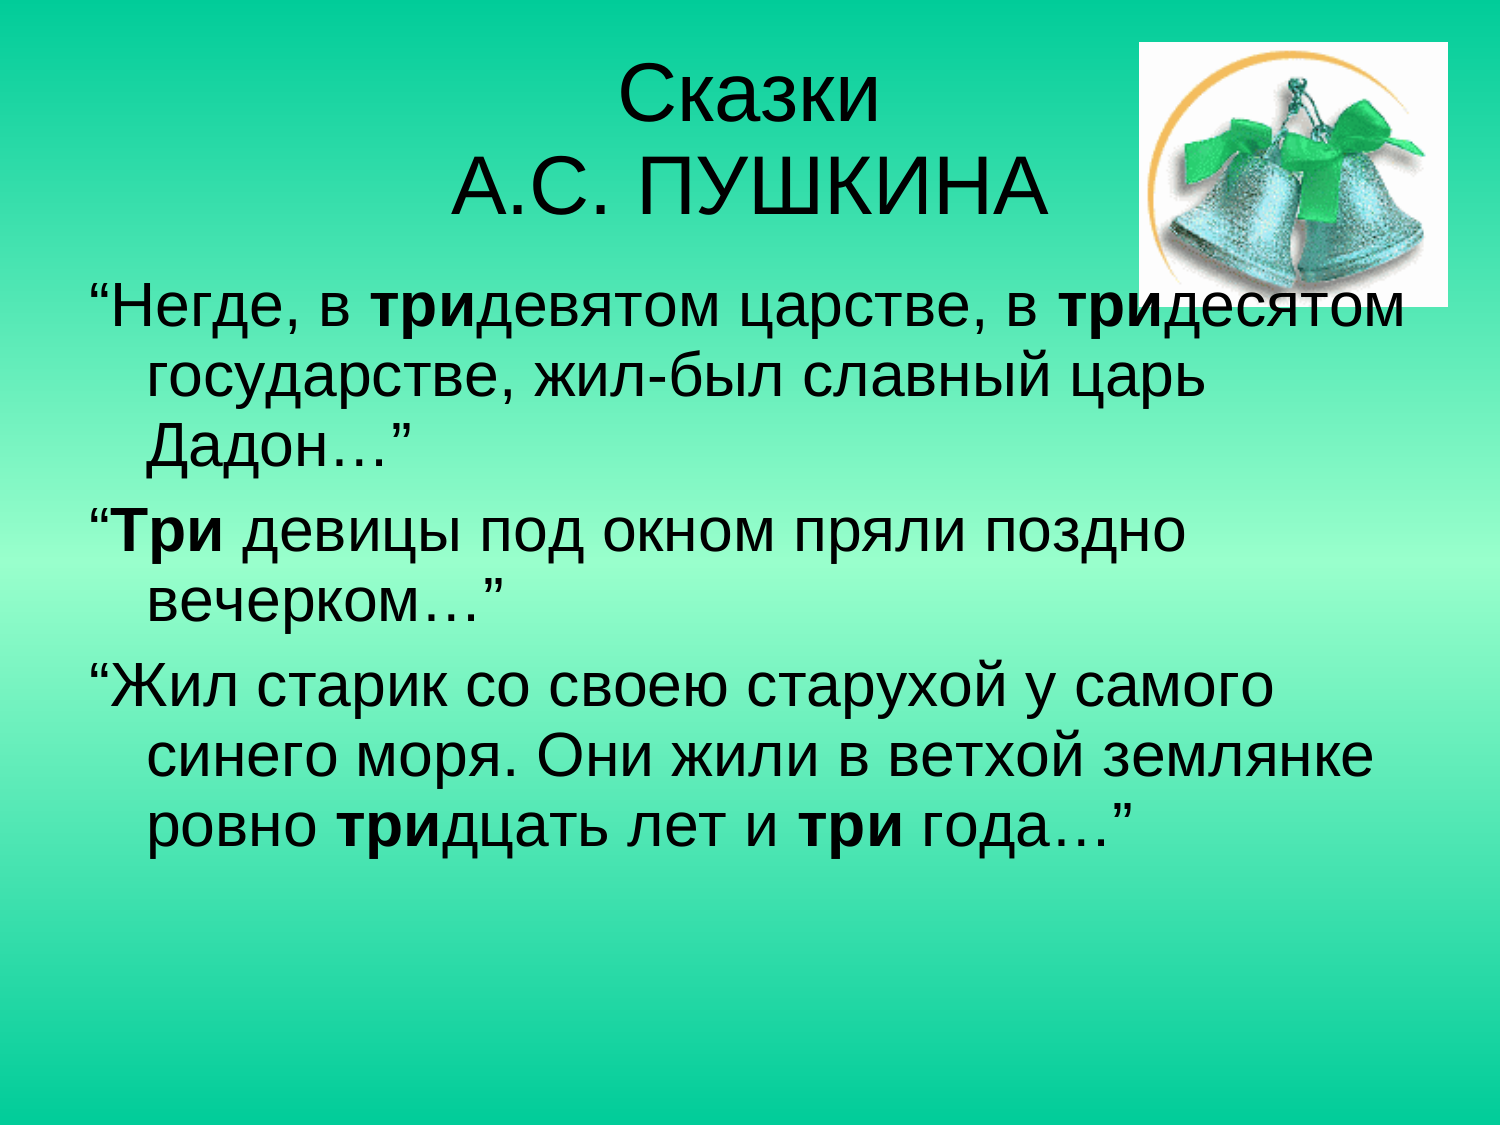

# Сказки А.С. ПУШКИНА
“Негде, в тридевятом царстве, в тридесятом государстве, жил-был славный царь Дадон…”
“Три девицы под окном пряли поздно вечерком…”
“Жил старик со своею старухой у самого синего моря. Они жили в ветхой землянке ровно тридцать лет и три года…”